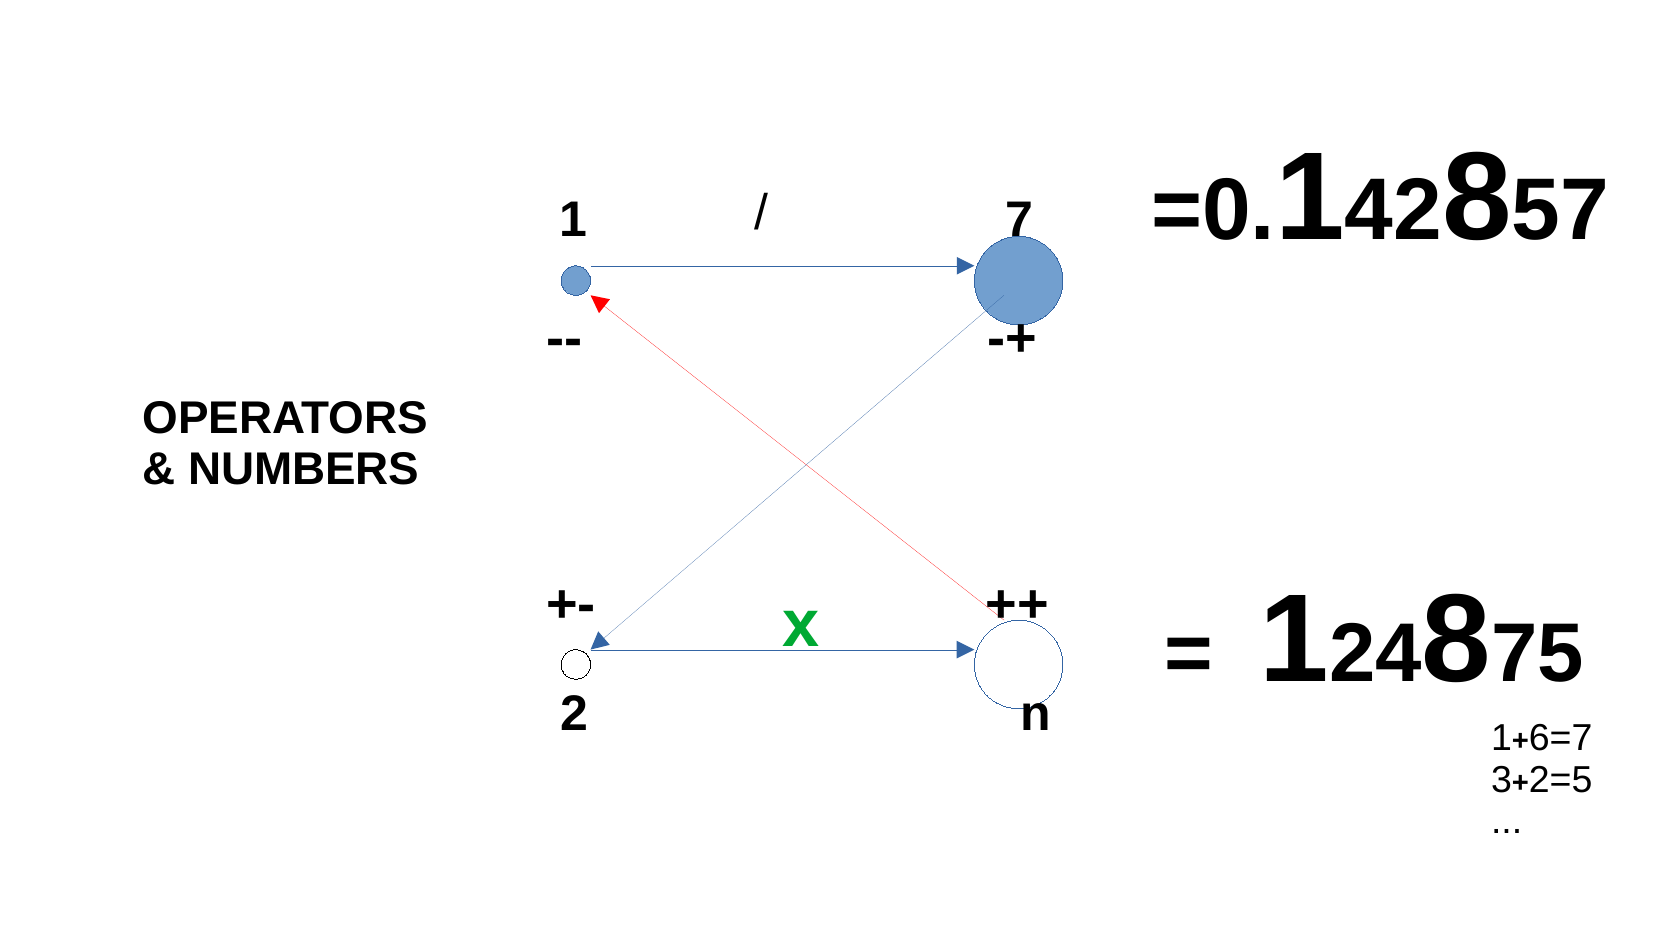

=0.142857
/
 1 7
-- -+
+- ++
 2 n
OPERATORS
& NUMBERS
= 124875
x
1+6=7 3+2=5
...